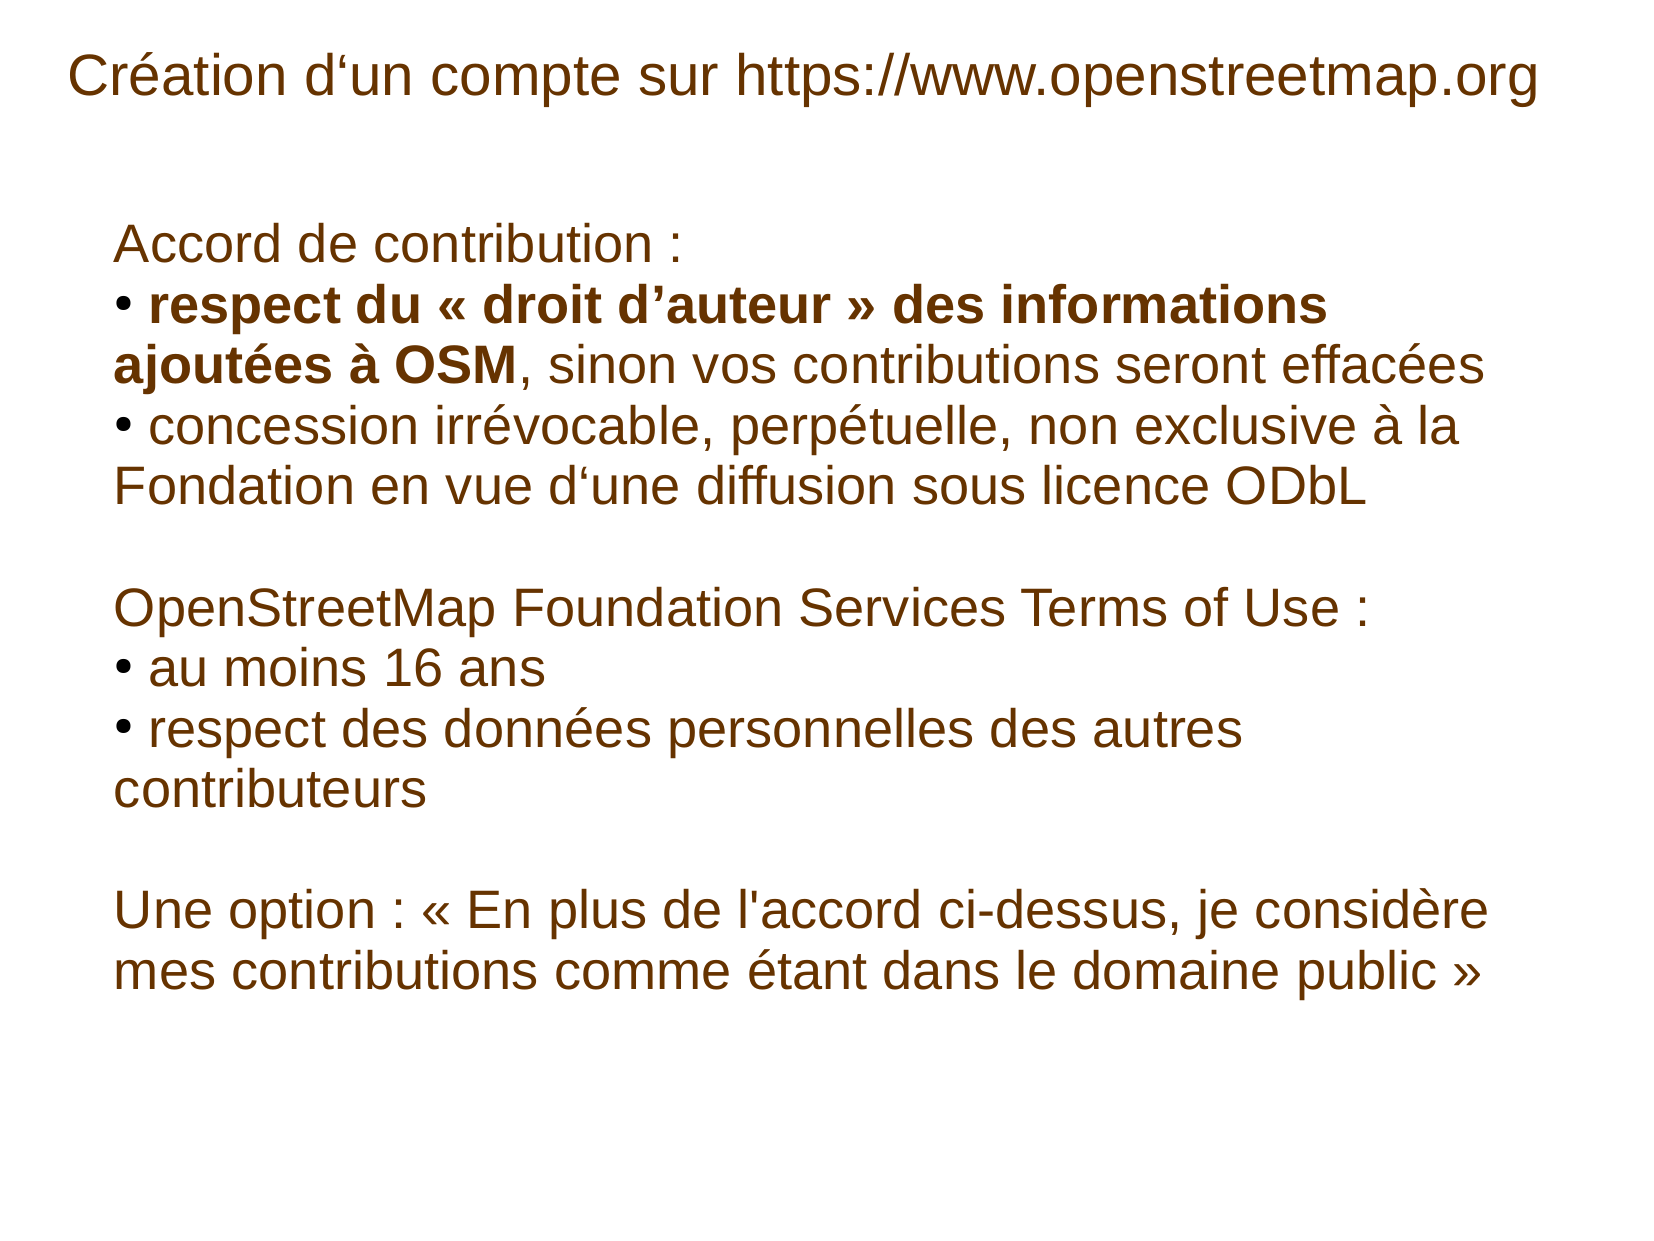

Création d‘un compte sur https://www.openstreetmap.org
Accord de contribution :
 respect du « droit d’auteur » des informations ajoutées à OSM, sinon vos contributions seront effacées
 concession irrévocable, perpétuelle, non exclusive à la Fondation en vue d‘une diffusion sous licence ODbL
OpenStreetMap Foundation Services Terms of Use :
 au moins 16 ans
 respect des données personnelles des autres contributeurs
Une option : « En plus de l'accord ci-dessus, je considère mes contributions comme étant dans le domaine public »